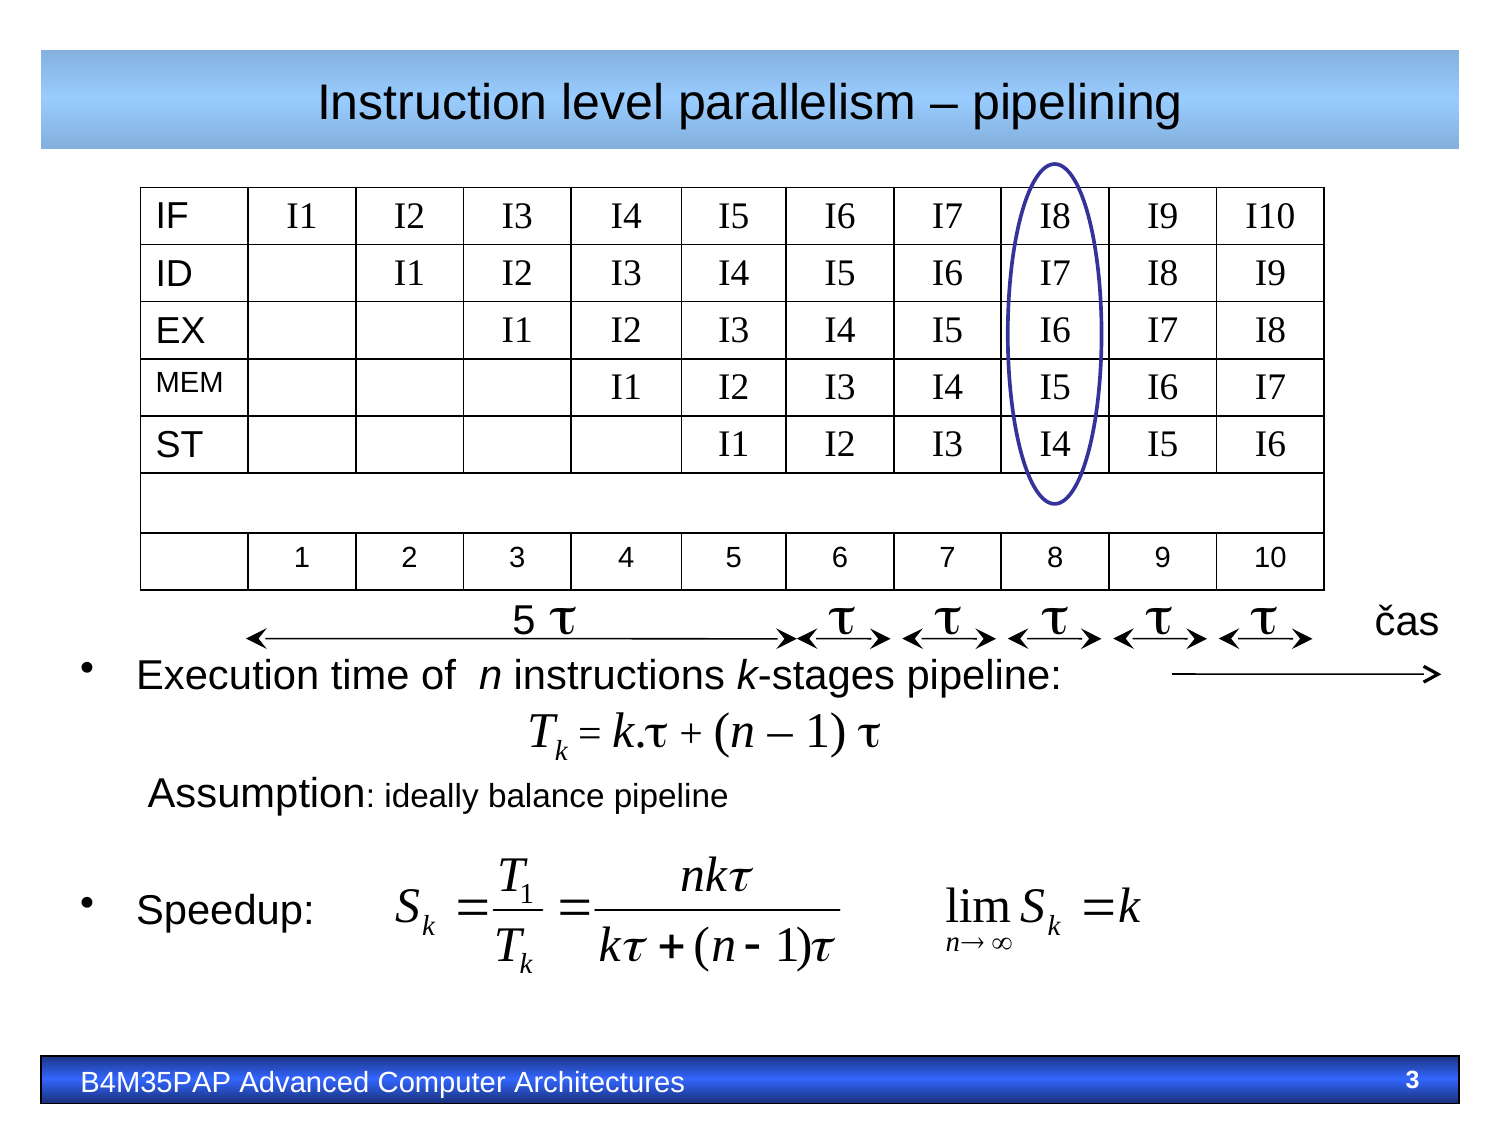

# Instruction level parallelism – pipelining
Execution time of n instructions k-stages pipeline:
 Tk = k. + (n – 1)
 Assumption: ideally balance pipeline
Speedup:
| IF | I1 | I2 | I3 | I4 | I5 | I6 | I7 | I8 | I9 | I10 |
| --- | --- | --- | --- | --- | --- | --- | --- | --- | --- | --- |
| ID | | I1 | I2 | I3 | I4 | I5 | I6 | I7 | I8 | I9 |
| EX | | | I1 | I2 | I3 | I4 | I5 | I6 | I7 | I8 |
| MEM | | | | I1 | I2 | I3 | I4 | I5 | I6 | I7 |
| ST | | | | | I1 | I2 | I3 | I4 | I5 | I6 |
| | | | | | | | | | | |
| | 1 | 2 | 3 | 4 | 5 | 6 | 7 | 8 | 9 | 10 |
5 





čas